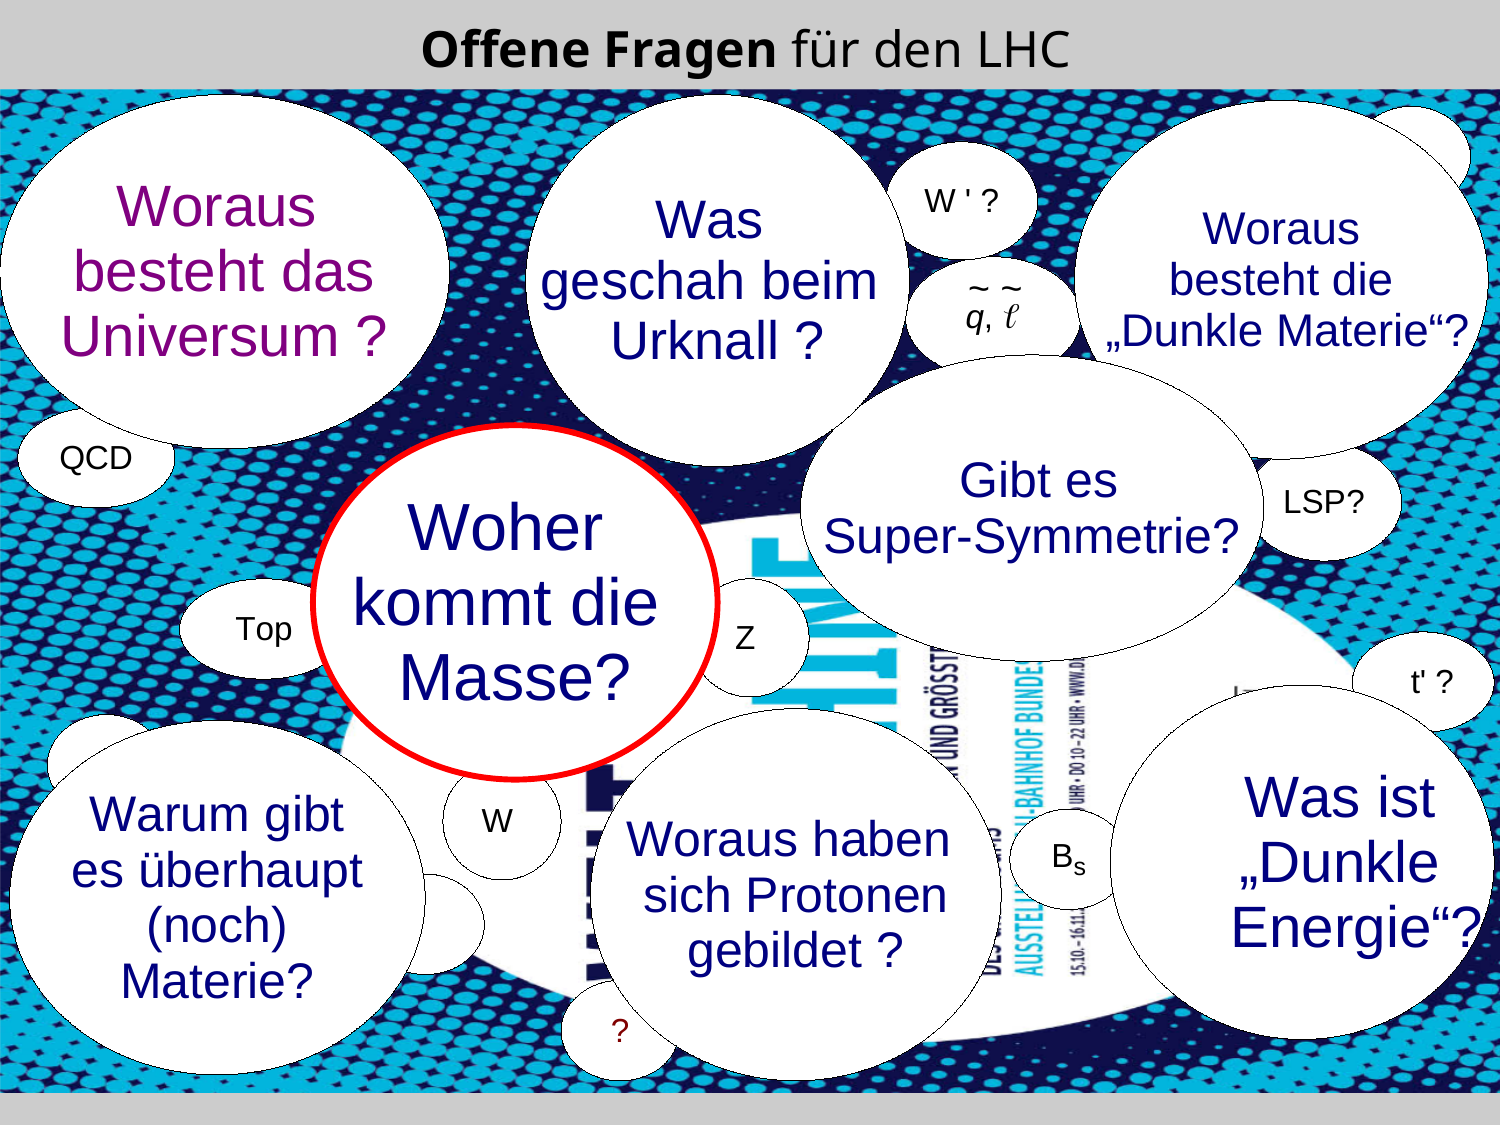

# Offene Fragen für den LHC
Woraus
besteht das
Universum ?
Was
geschah beim
Urknall ?
Woraus
besteht die
 „Dunkle Materie“?
W ' ?
q, ℓ
~ ~
 Gibt es
Super-Symmetrie?
QCD
Woher
kommt die
Masse?
LSP?
Top
Z
 t' ?
Was ist
„Dunkle
 Energie“?
Woraus haben
sich Protonen
gebildet ?
Warum gibt
es überhaupt
(noch)
Materie?
 W
Bs
?